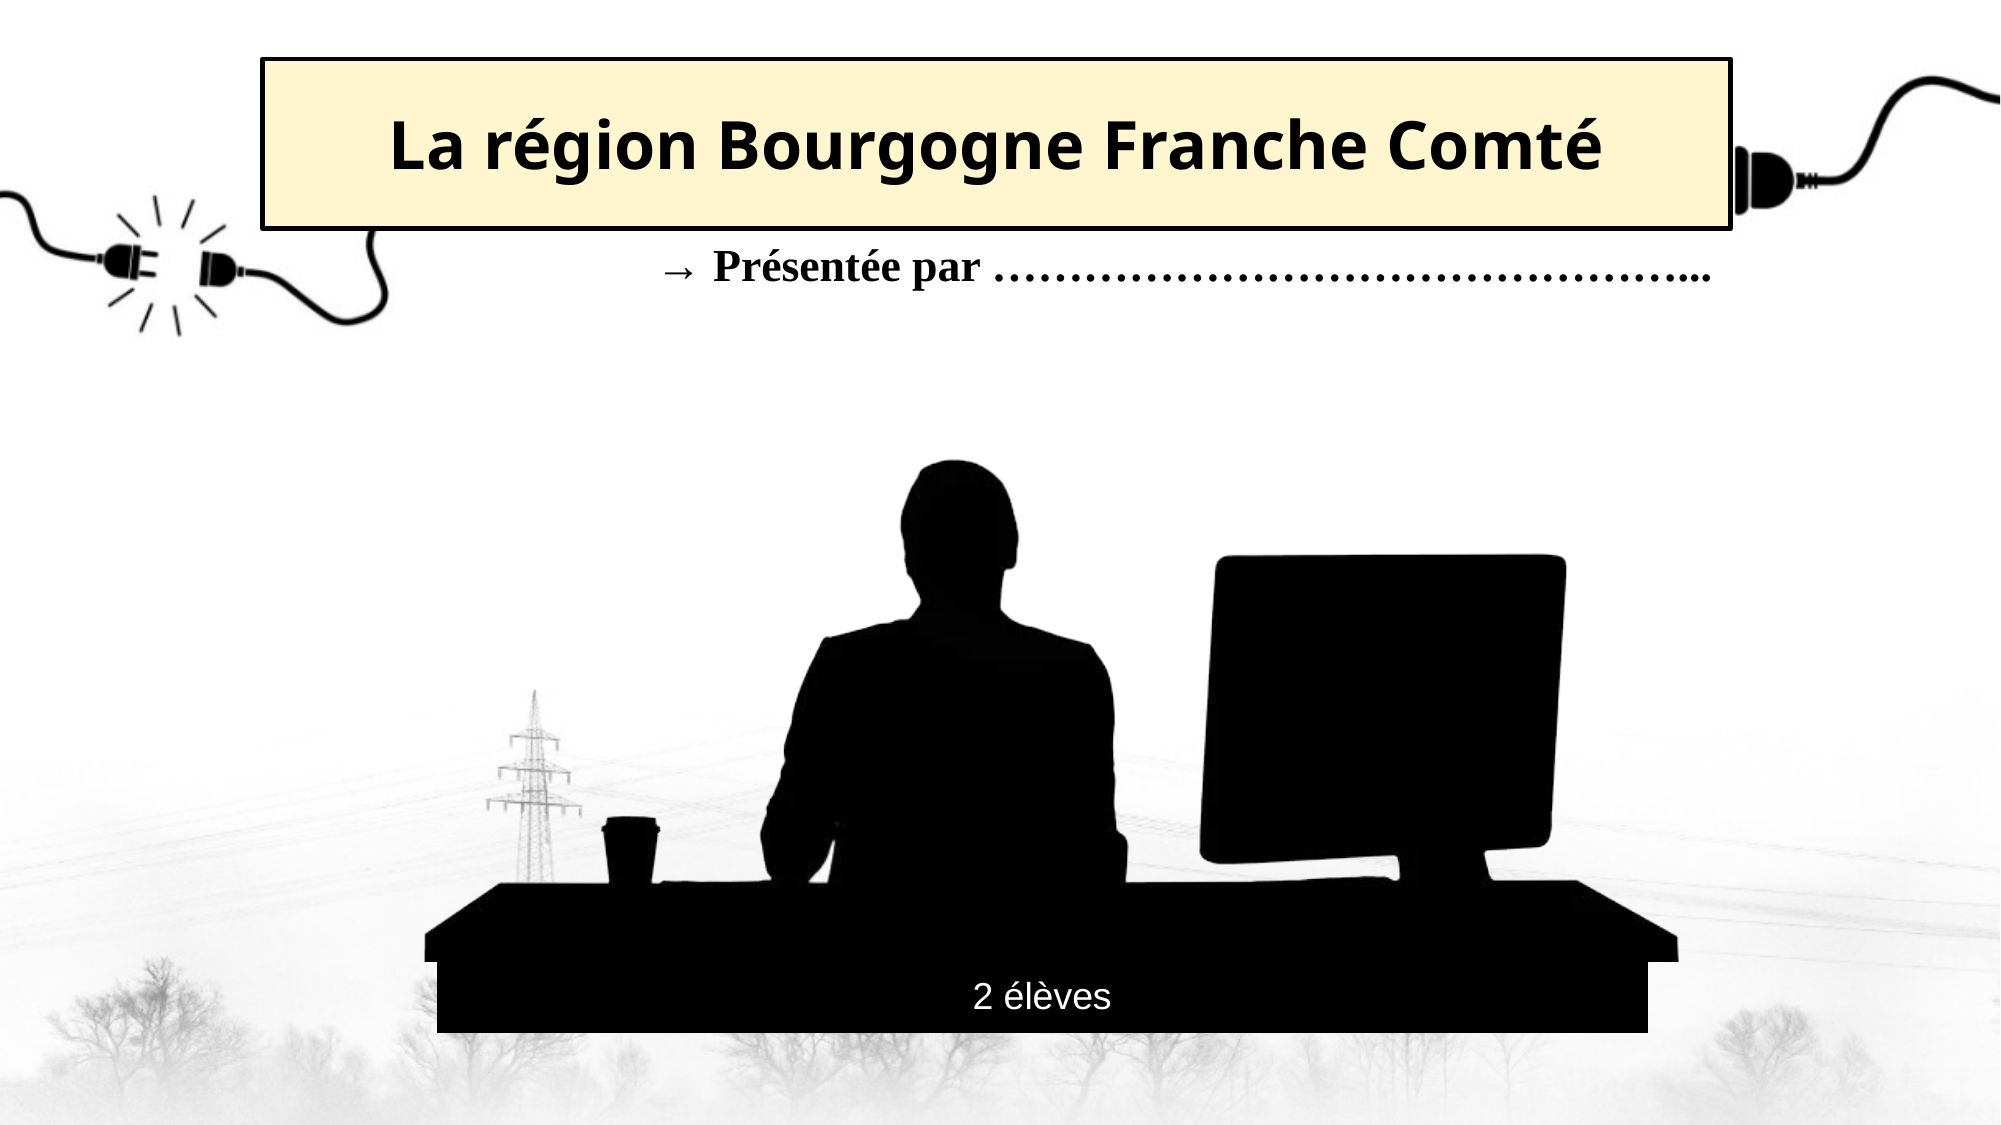

La région Bourgogne Franche Comté
→ Présentée par ………………………………………...
2 élèves